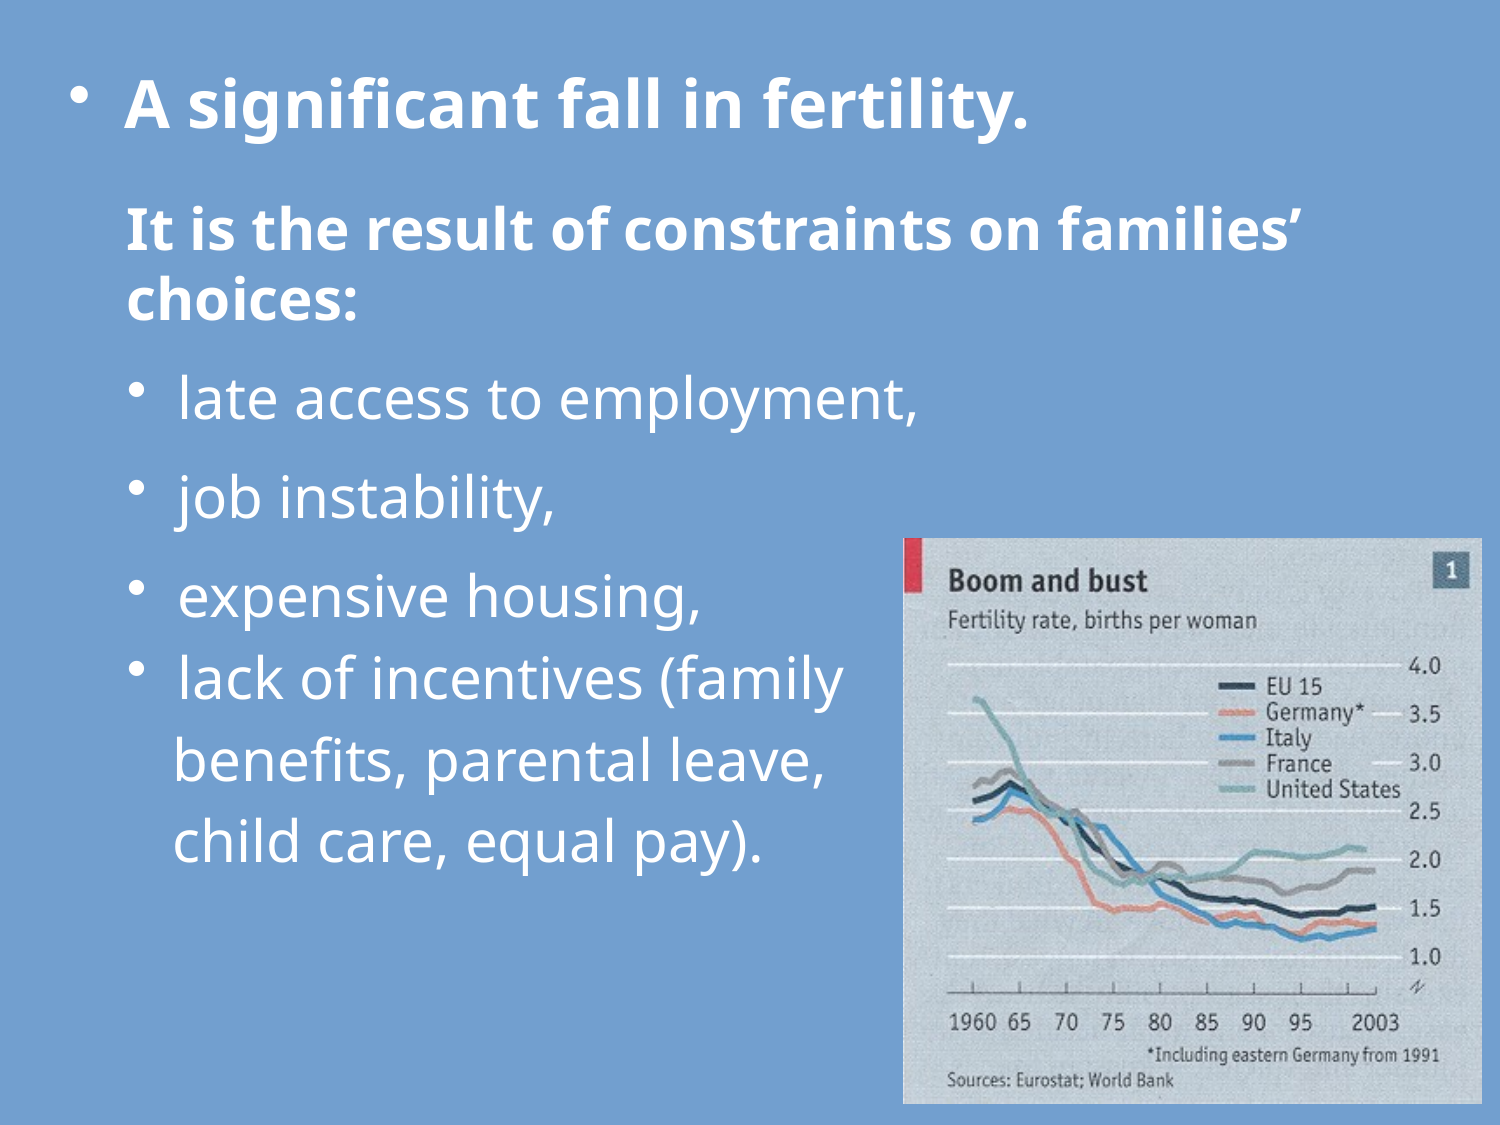

# A significant fall in fertility.
It is the result of constraints on families’ choices:
 late access to employment,
 job instability,
 expensive housing,
 lack of incentives (family
 benefits, parental leave,
 child care, equal pay).